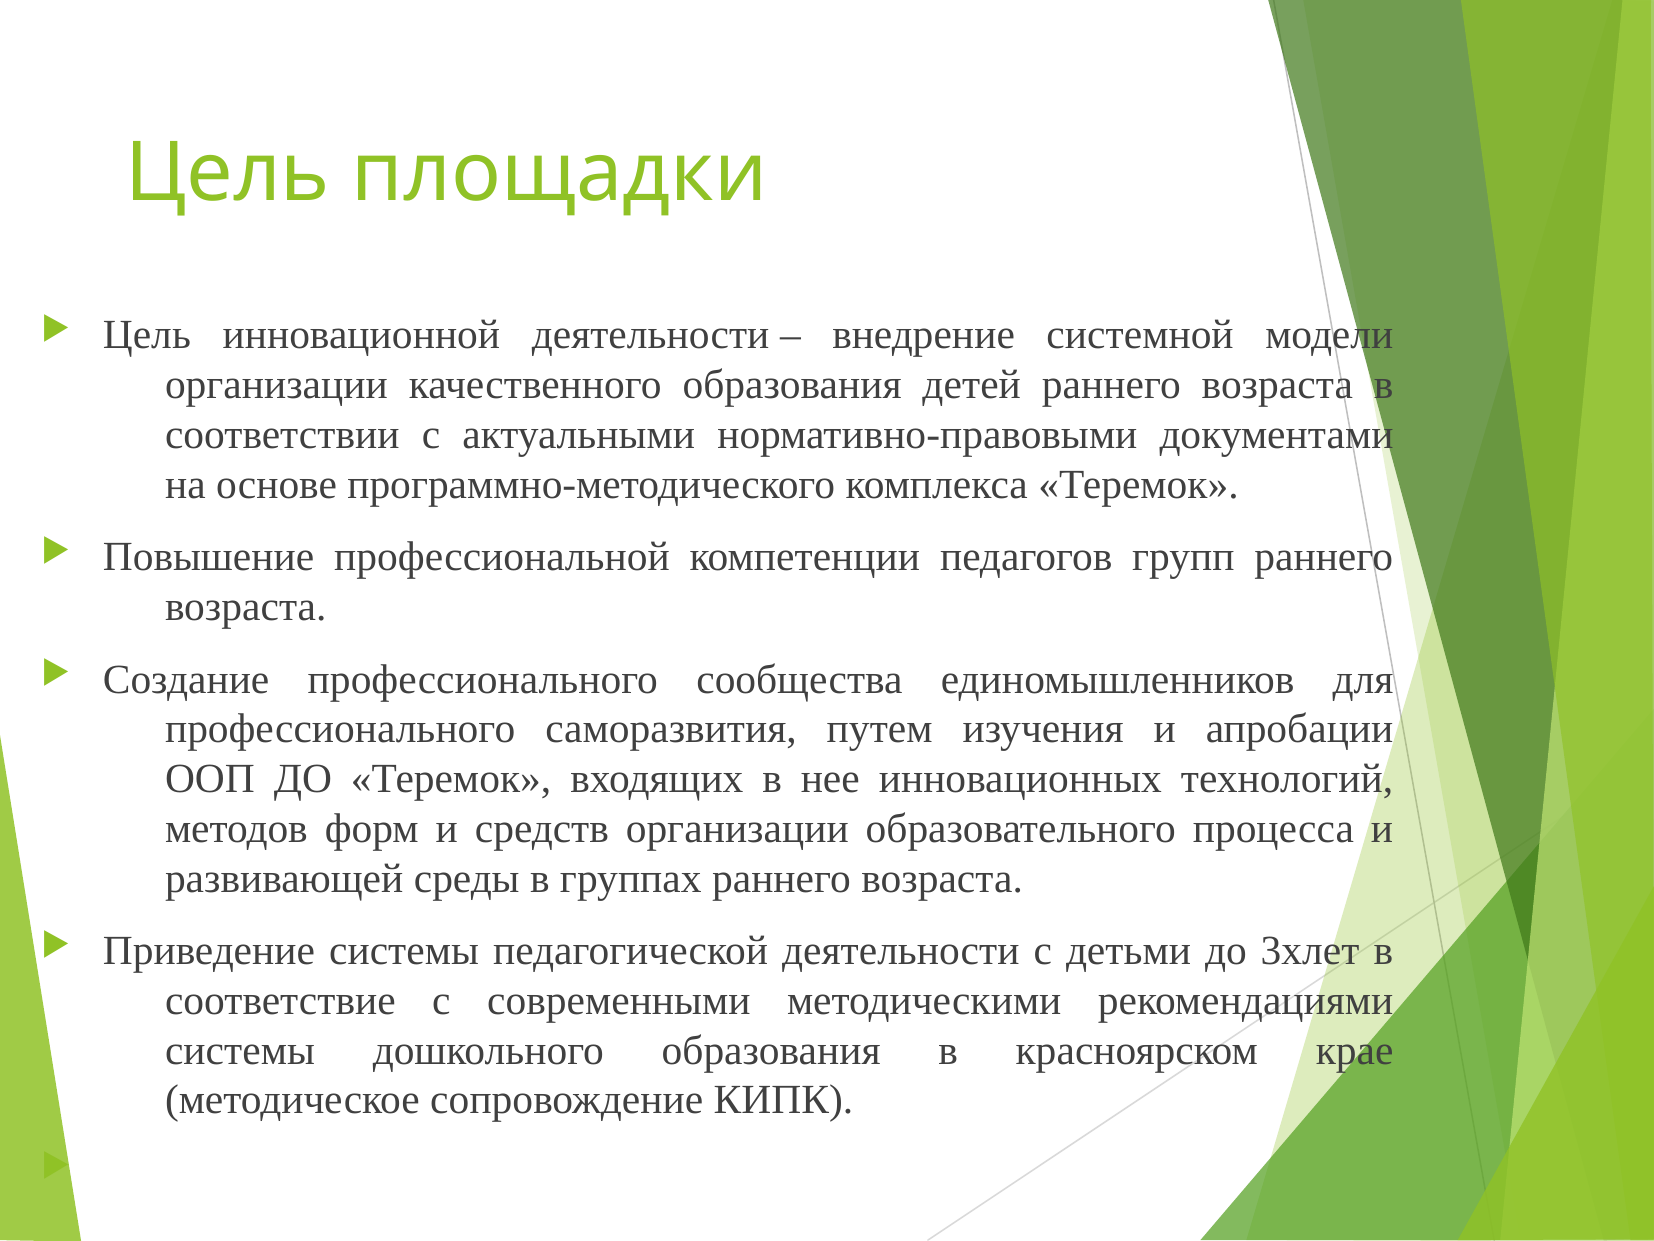

# Цель площадки
Цель инновационной деятельности – внедрение системной модели организации качественного образования детей раннего возраста в соответствии с актуальными нормативно-правовыми документами на основе программно-методического комплекса «Теремок».
Повышение профессиональной компетенции педагогов групп раннего возраста.
Создание профессионального сообщества единомышленников для профессионального саморазвития, путем изучения и апробации ООП ДО «Теремок», входящих в нее инновационных технологий, методов форм и средств организации образовательного процесса и развивающей среды в группах раннего возраста.
Приведение системы педагогической деятельности с детьми до 3хлет в соответствие с современными методическими рекомендациями системы дошкольного образования в красноярском крае (методическое сопровождение КИПК).